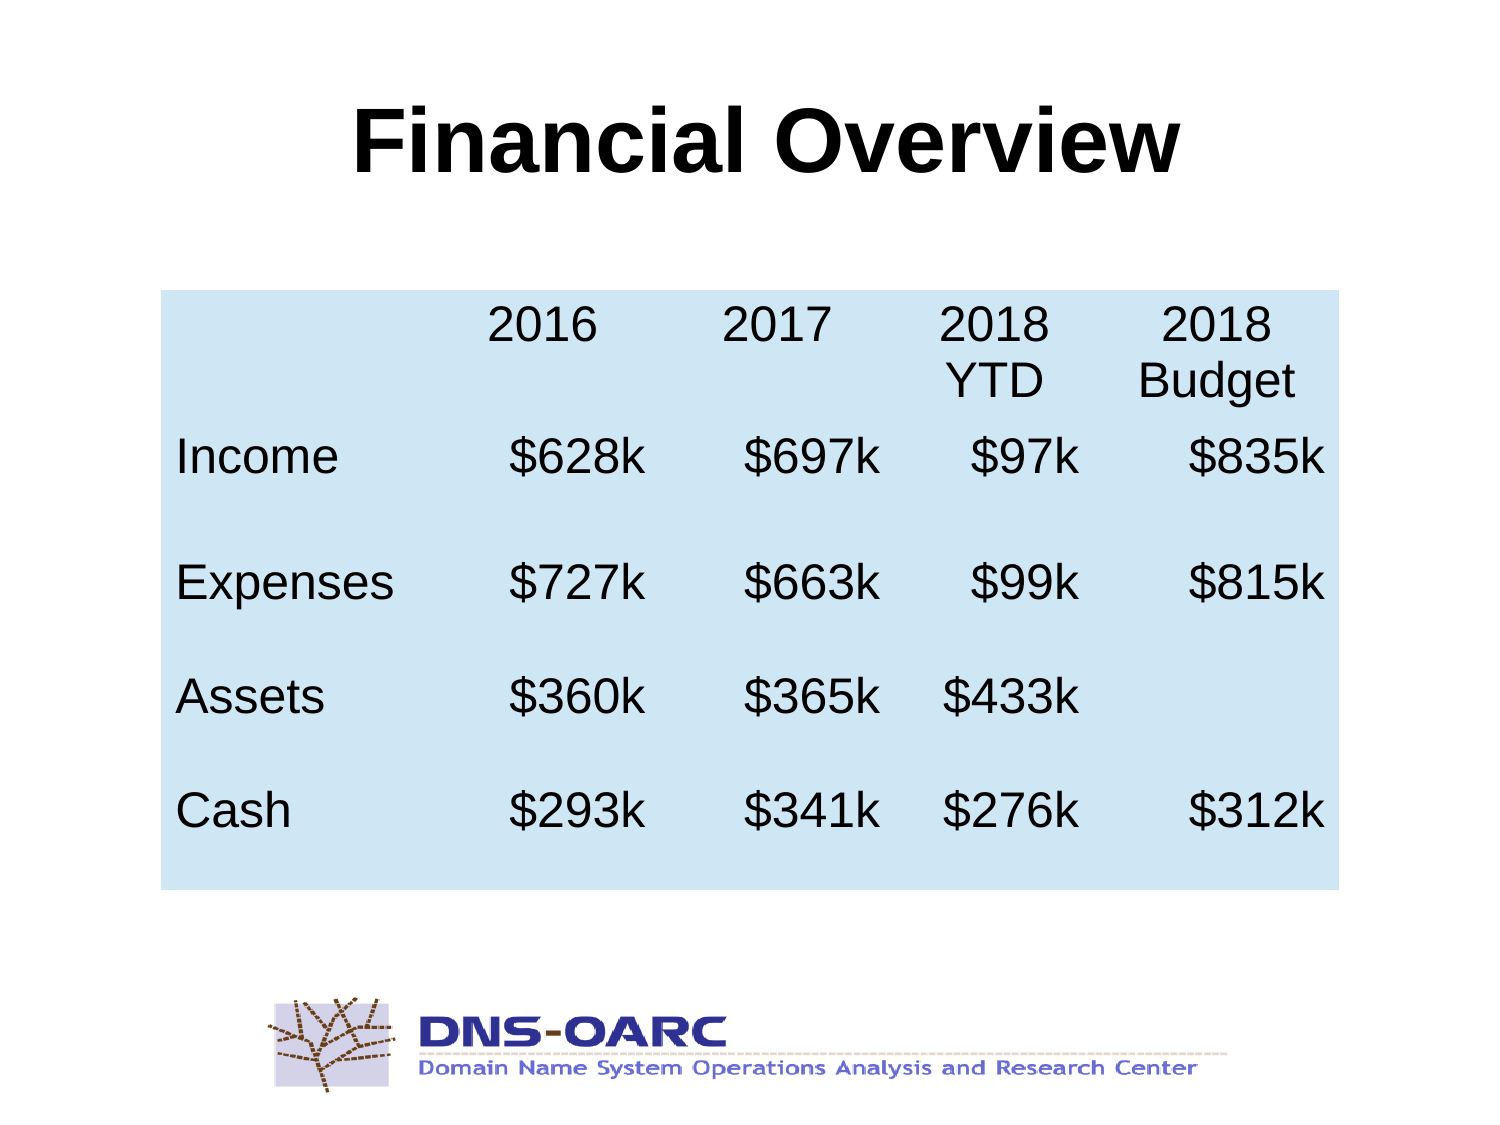

# Financial Overview
| | 2016 | 2017 | 2018 YTD | 2018 Budget |
| --- | --- | --- | --- | --- |
| Income | $628k | $697k | $97k | $835k |
| Expenses | $727k | $663k | $99k | $815k |
| Assets | $360k | $365k | $433k | |
| Cash | $293k | $341k | $276k | $312k |